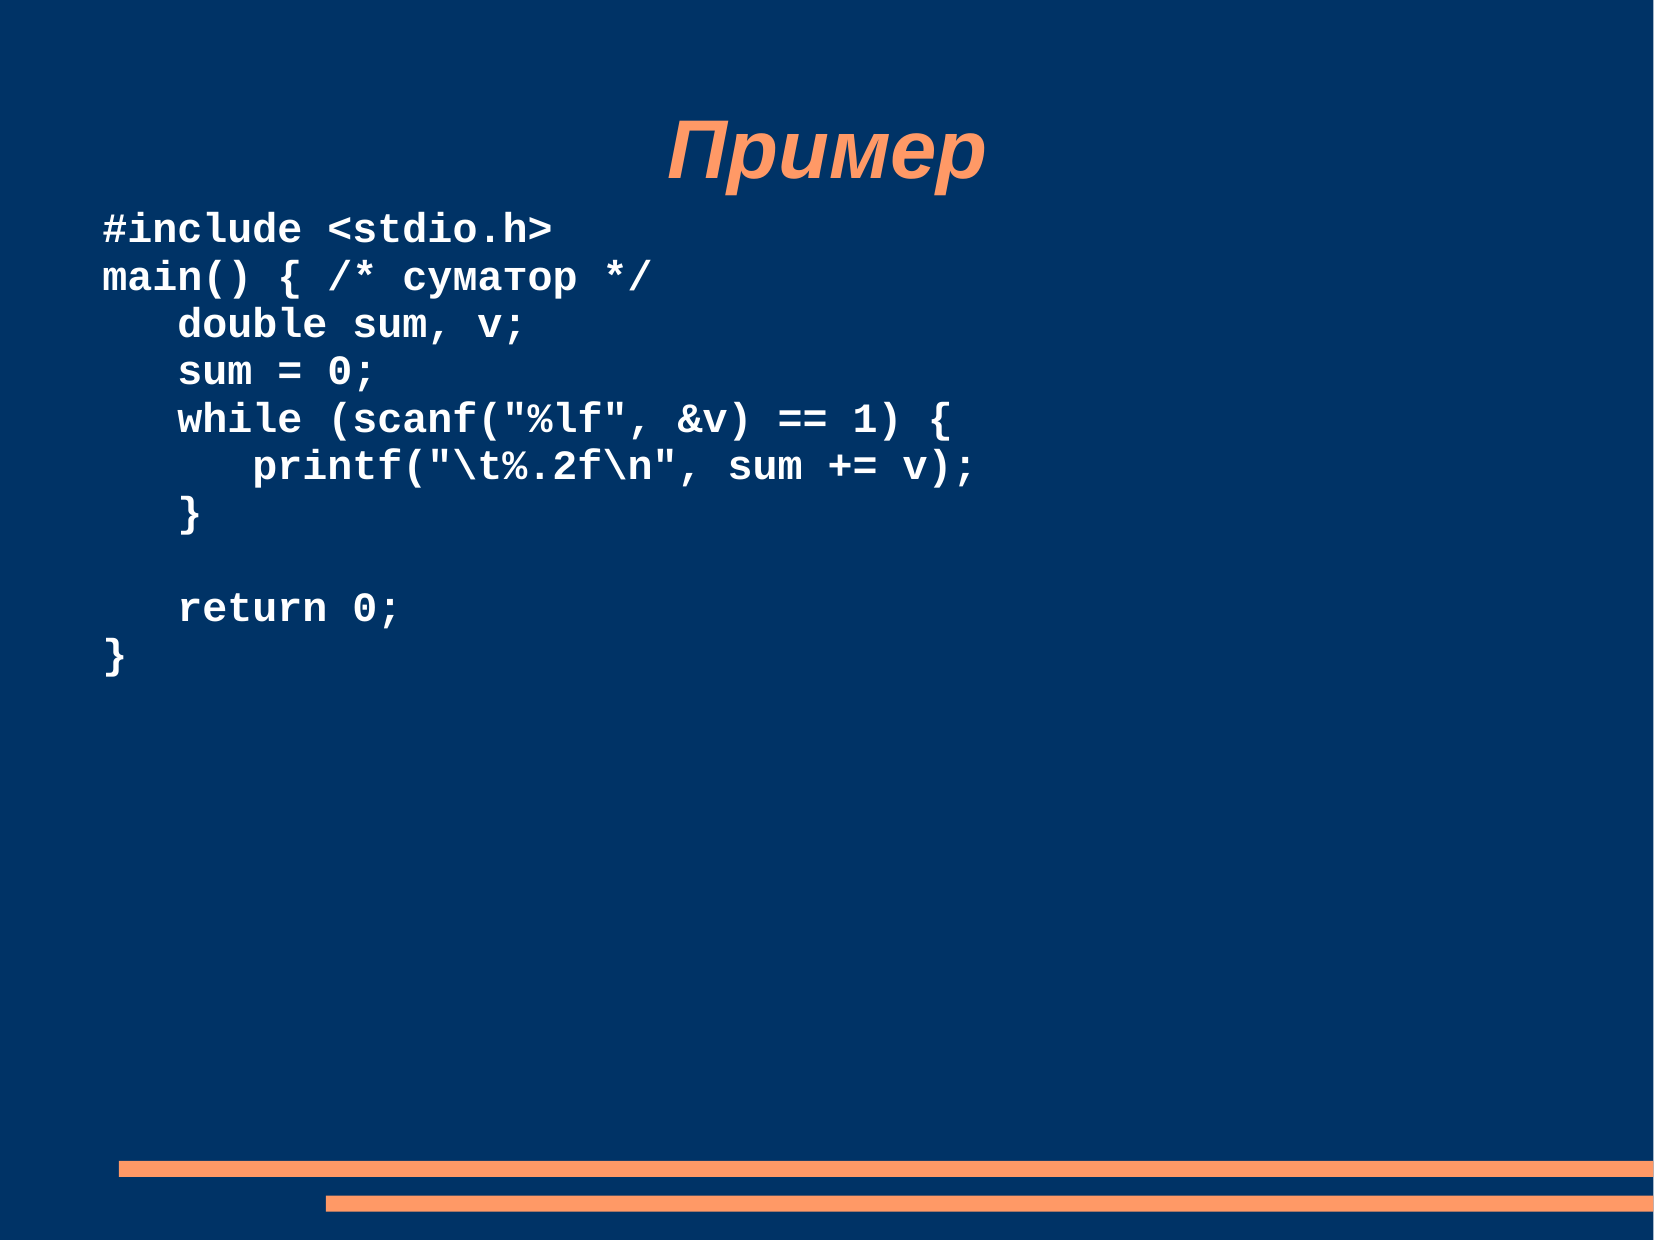

# Пример
#include <stdio.h>
main() { /* суматор */
	double sum, v;
	sum = 0;
	while (scanf("%lf", &v) == 1) {
		printf("\t%.2f\n", sum += v);
	}
	return 0;
}